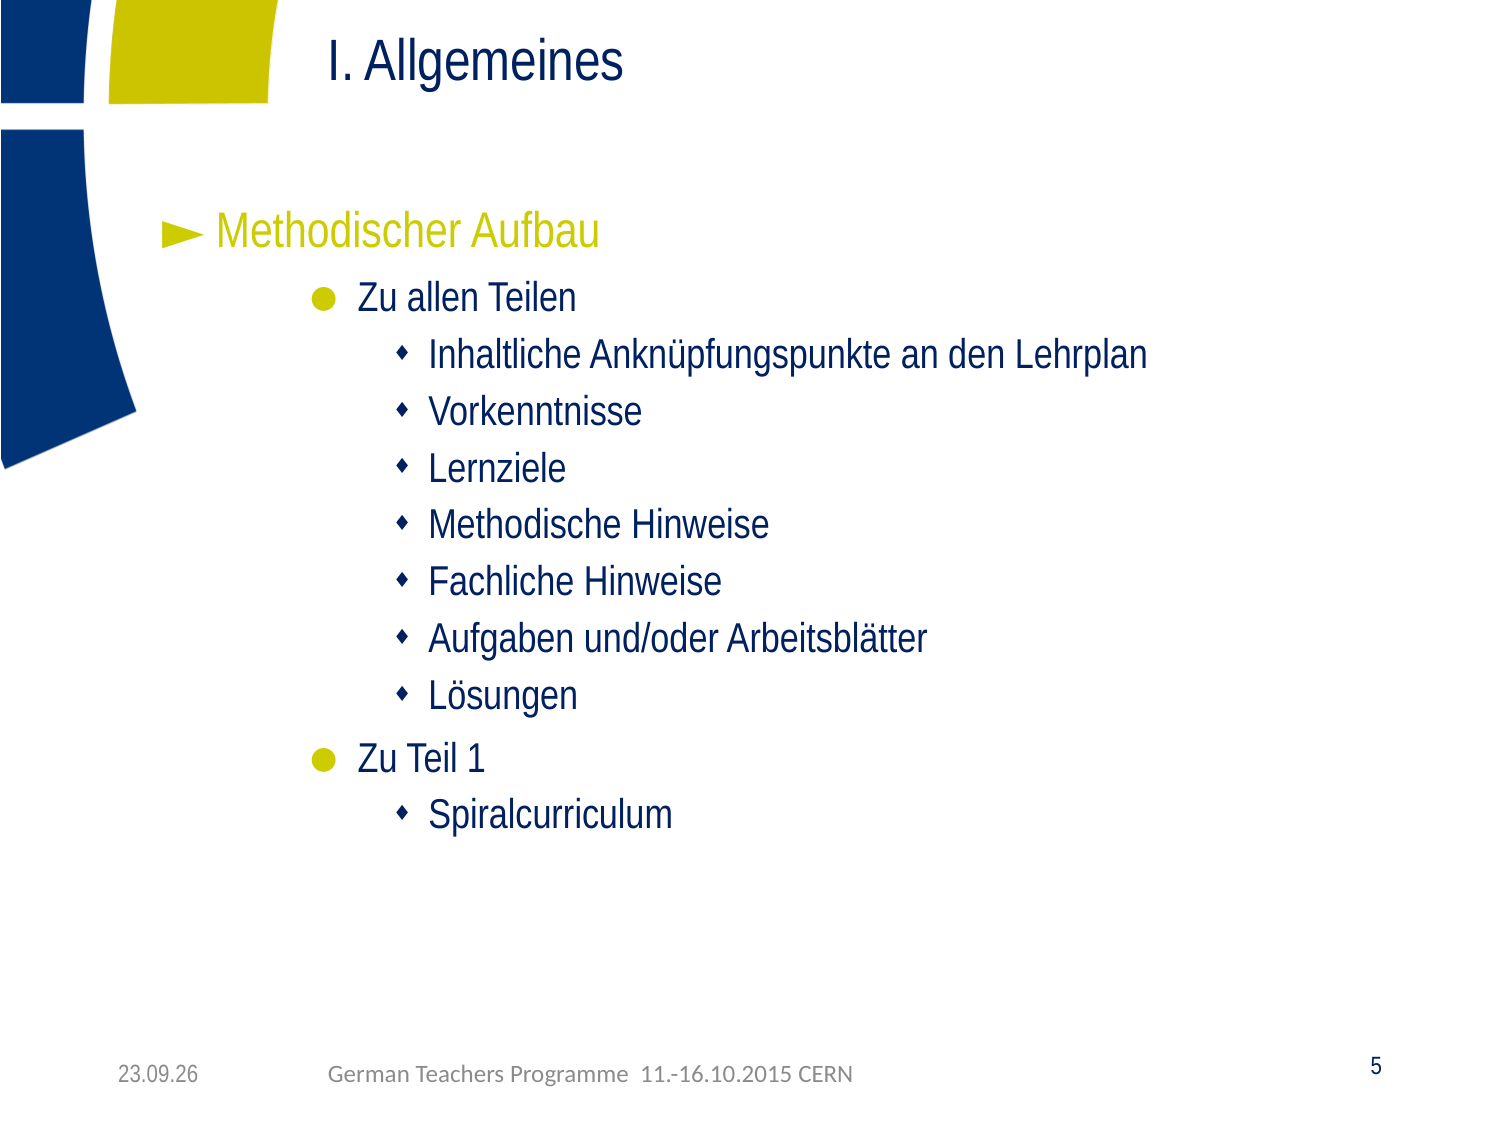

I. Allgemeines
# Methodischer Aufbau
Zu allen Teilen
Inhaltliche Anknüpfungspunkte an den Lehrplan
Vorkenntnisse
Lernziele
Methodische Hinweise
Fachliche Hinweise
Aufgaben und/oder Arbeitsblätter
Lösungen
Zu Teil 1
Spiralcurriculum
German Teachers Programme 11.-16.10.2015 CERN